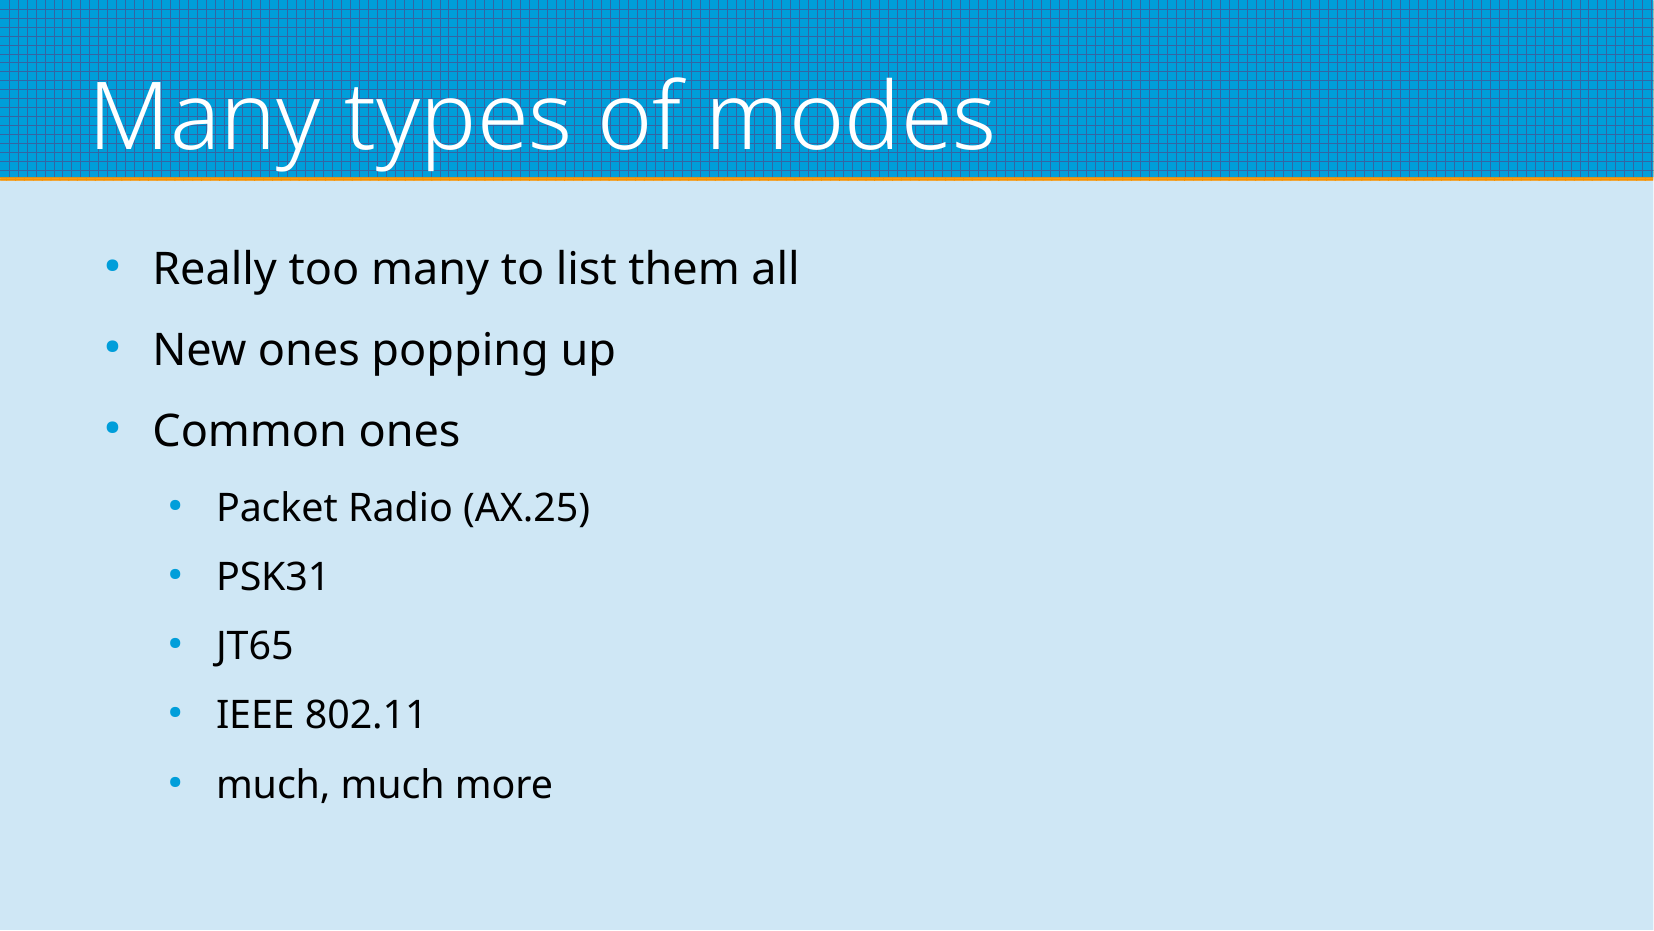

# Many types of modes
Really too many to list them all
New ones popping up
Common ones
Packet Radio (AX.25)
PSK31
JT65
IEEE 802.11
much, much more